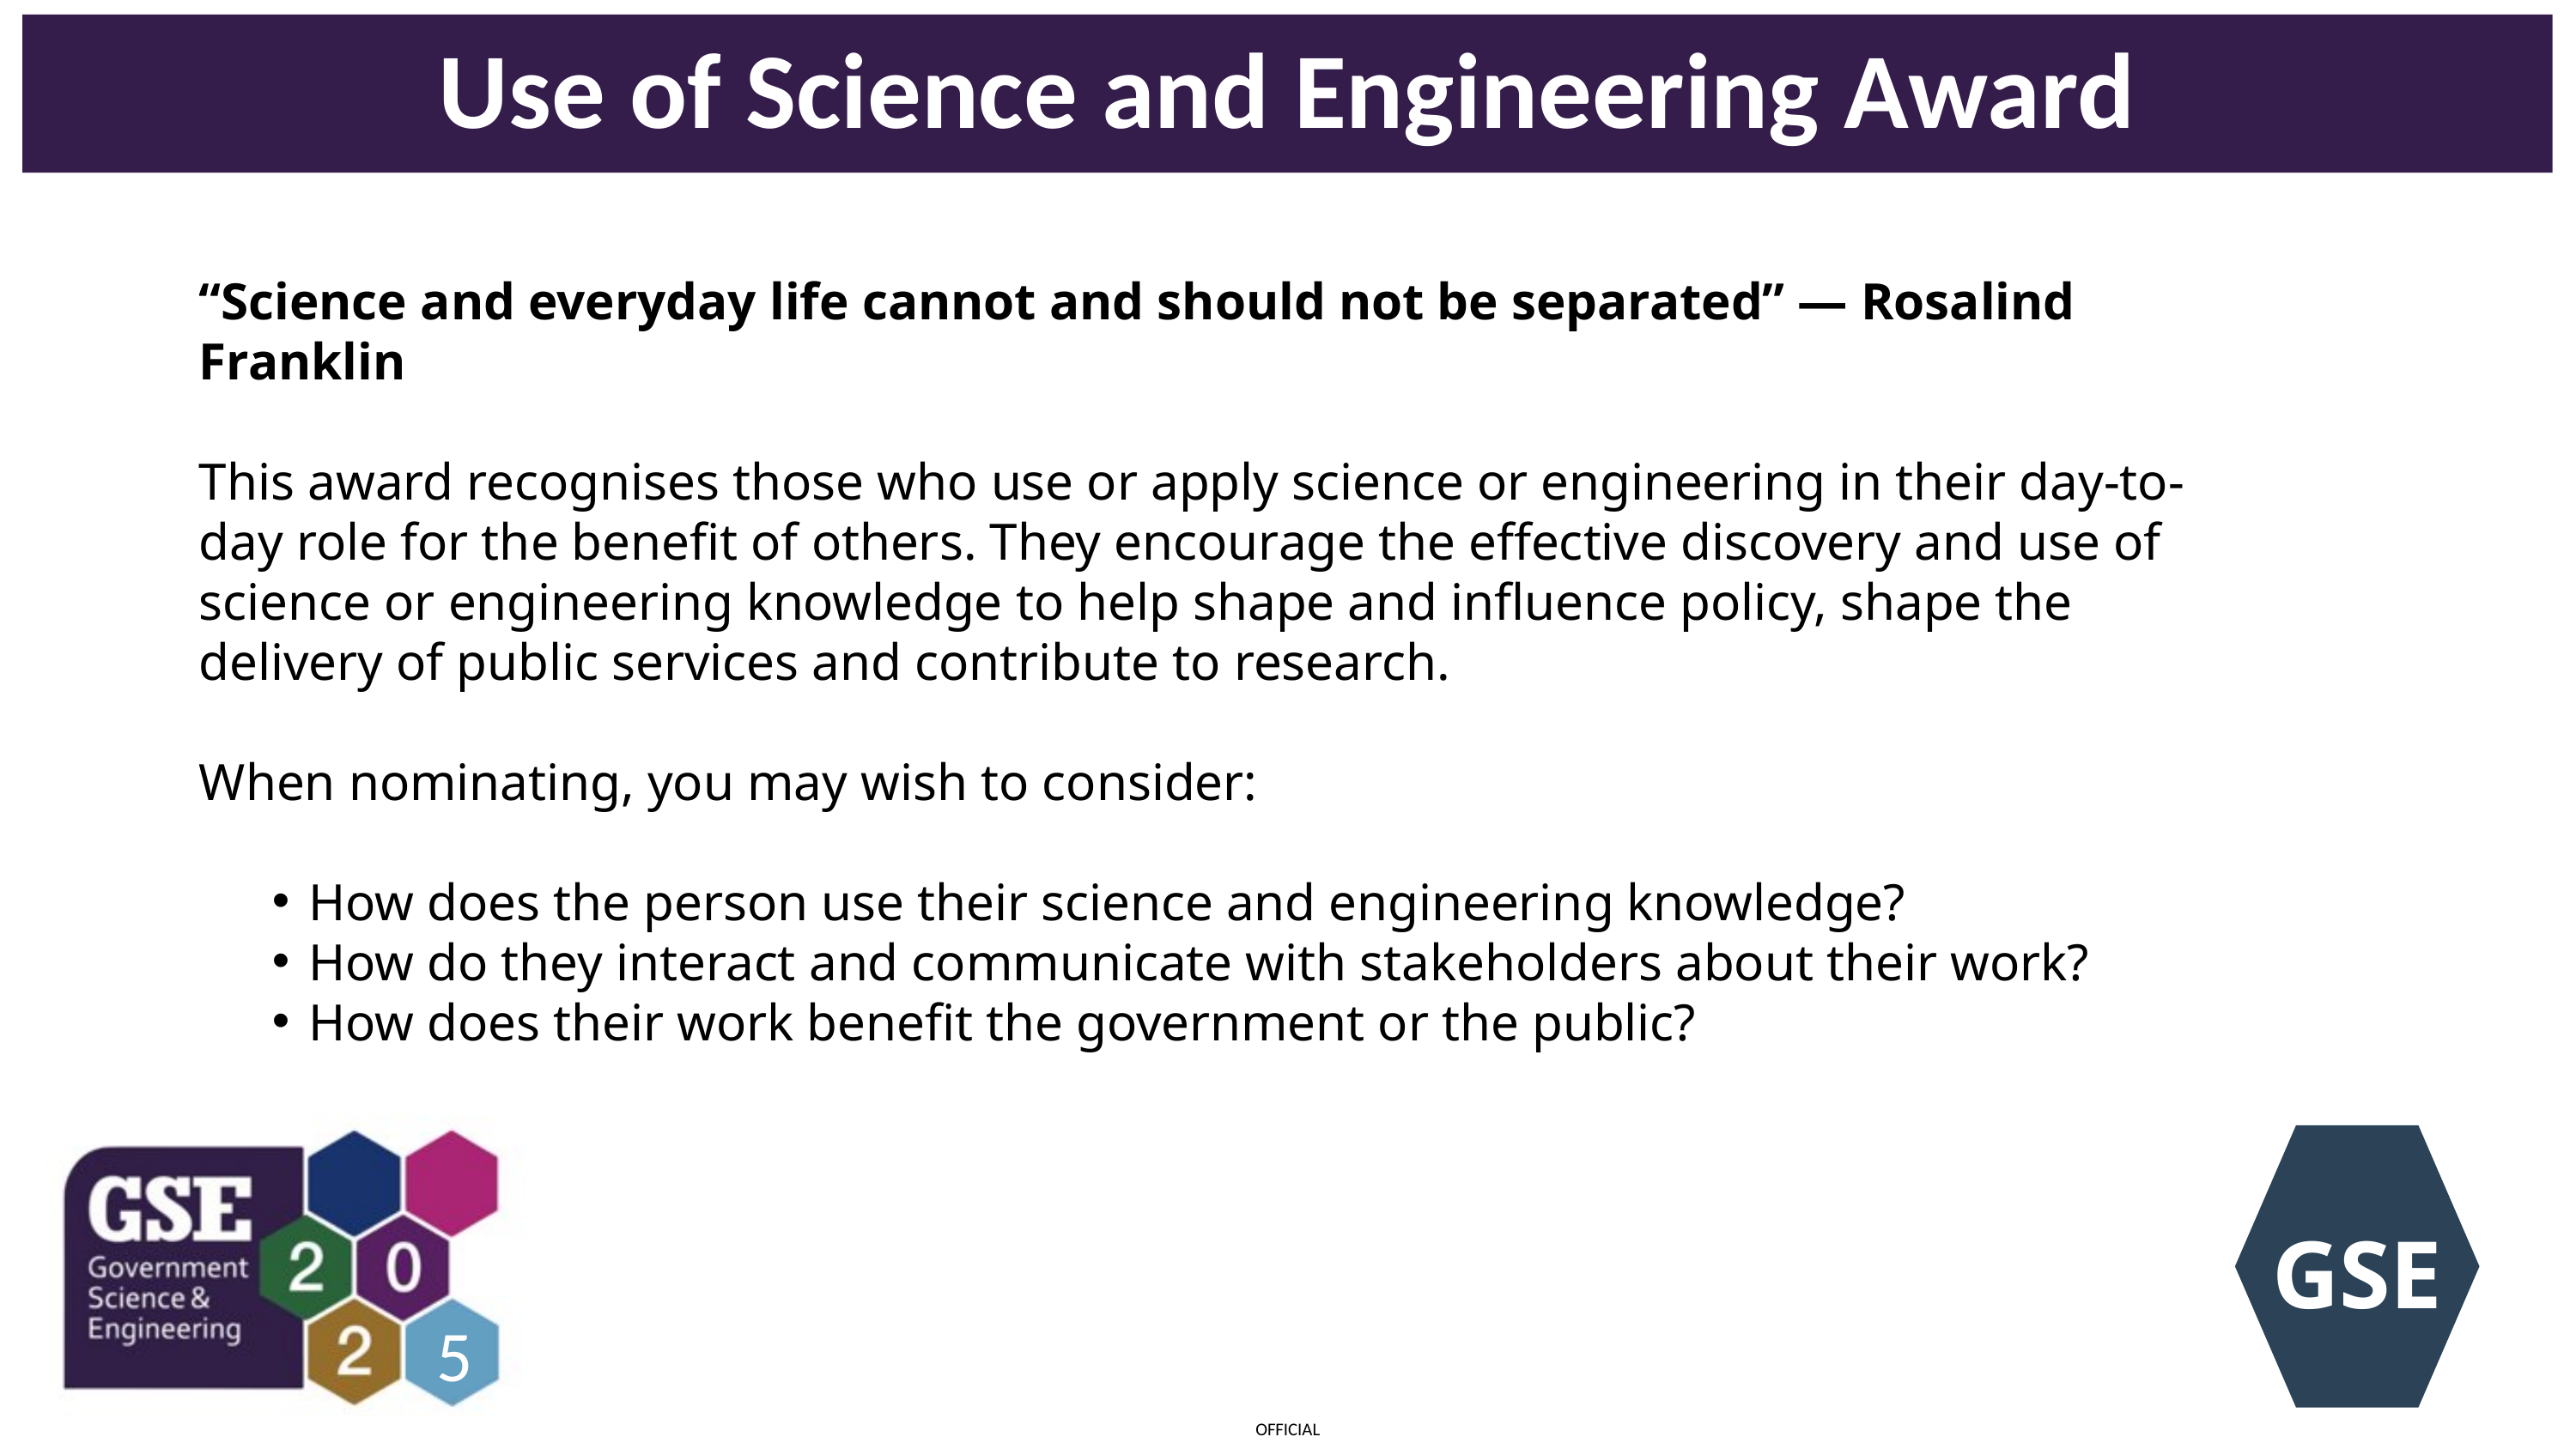

# Use of Science and Engineering Award
“Science and everyday life cannot and should not be separated” ― Rosalind Franklin
This award recognises those who use or apply science or engineering in their day-to-day role for the benefit of others. They encourage the effective discovery and use of science or engineering knowledge to help shape and influence policy, shape the delivery of public services and contribute to research.
When nominating, you may wish to consider:
How does the person use their science and engineering knowledge?
How do they interact and communicate with stakeholders about their work?
How does their work benefit the government or the public?
5
GSE